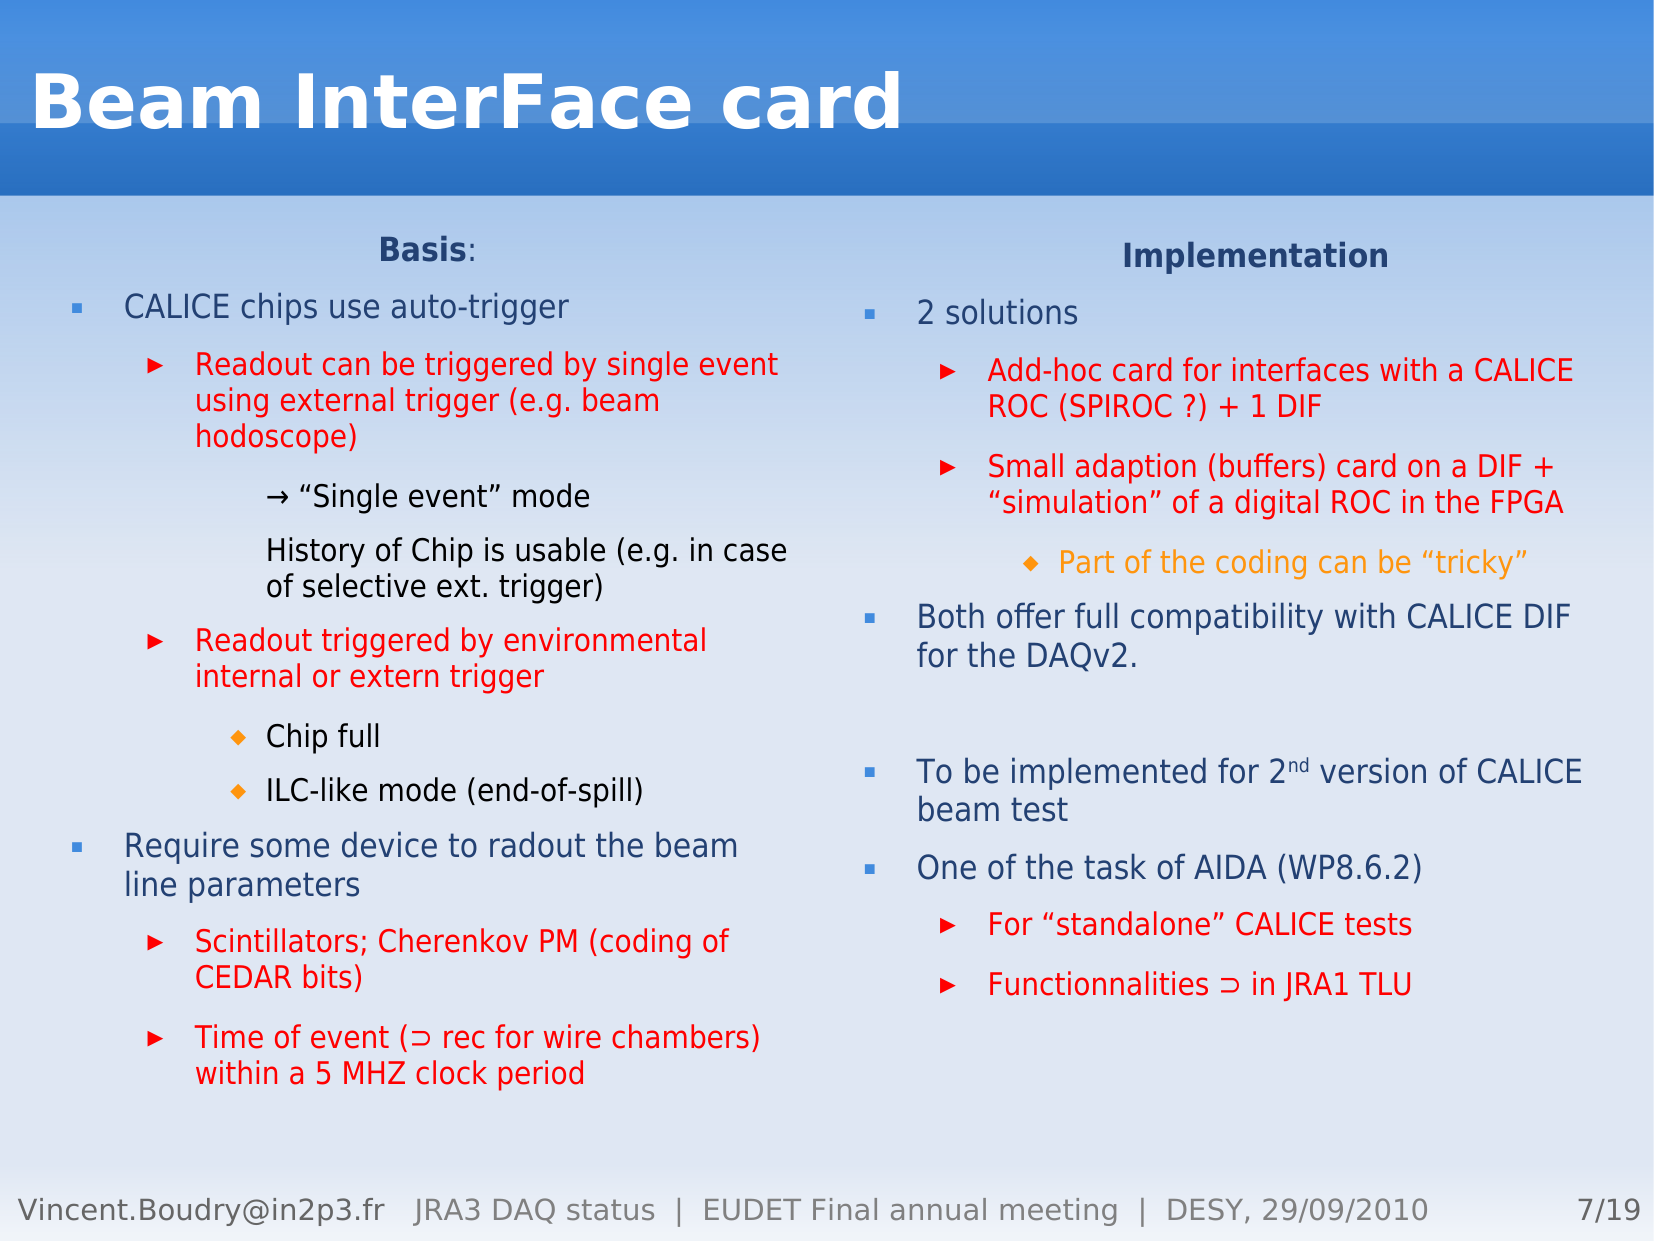

# Beam InterFace card
Basis:
CALICE chips use auto-trigger
Readout can be triggered by single event using external trigger (e.g. beam hodoscope)
→ “Single event” mode
History of Chip is usable (e.g. in case of selective ext. trigger)
Readout triggered by environmental internal or extern trigger
Chip full
ILC-like mode (end-of-spill)
Require some device to radout the beam line parameters
Scintillators; Cherenkov PM (coding of CEDAR bits)
Time of event (⊃ rec for wire chambers)
within a 5 MHZ clock period
Implementation
2 solutions
Add-hoc card for interfaces with a CALICE ROC (SPIROC ?) + 1 DIF
Small adaption (buffers) card on a DIF + “simulation” of a digital ROC in the FPGA
Part of the coding can be “tricky”
Both offer full compatibility with CALICE DIF for the DAQv2.
To be implemented for 2nd version of CALICE beam test
One of the task of AIDA (WP8.6.2)
For “standalone” CALICE tests
Functionnalities ⊃ in JRA1 TLU
Vincent.Boudry@in2p3.fr
JRA3 DAQ status | EUDET Final annual meeting | DESY, 29/09/2010
7